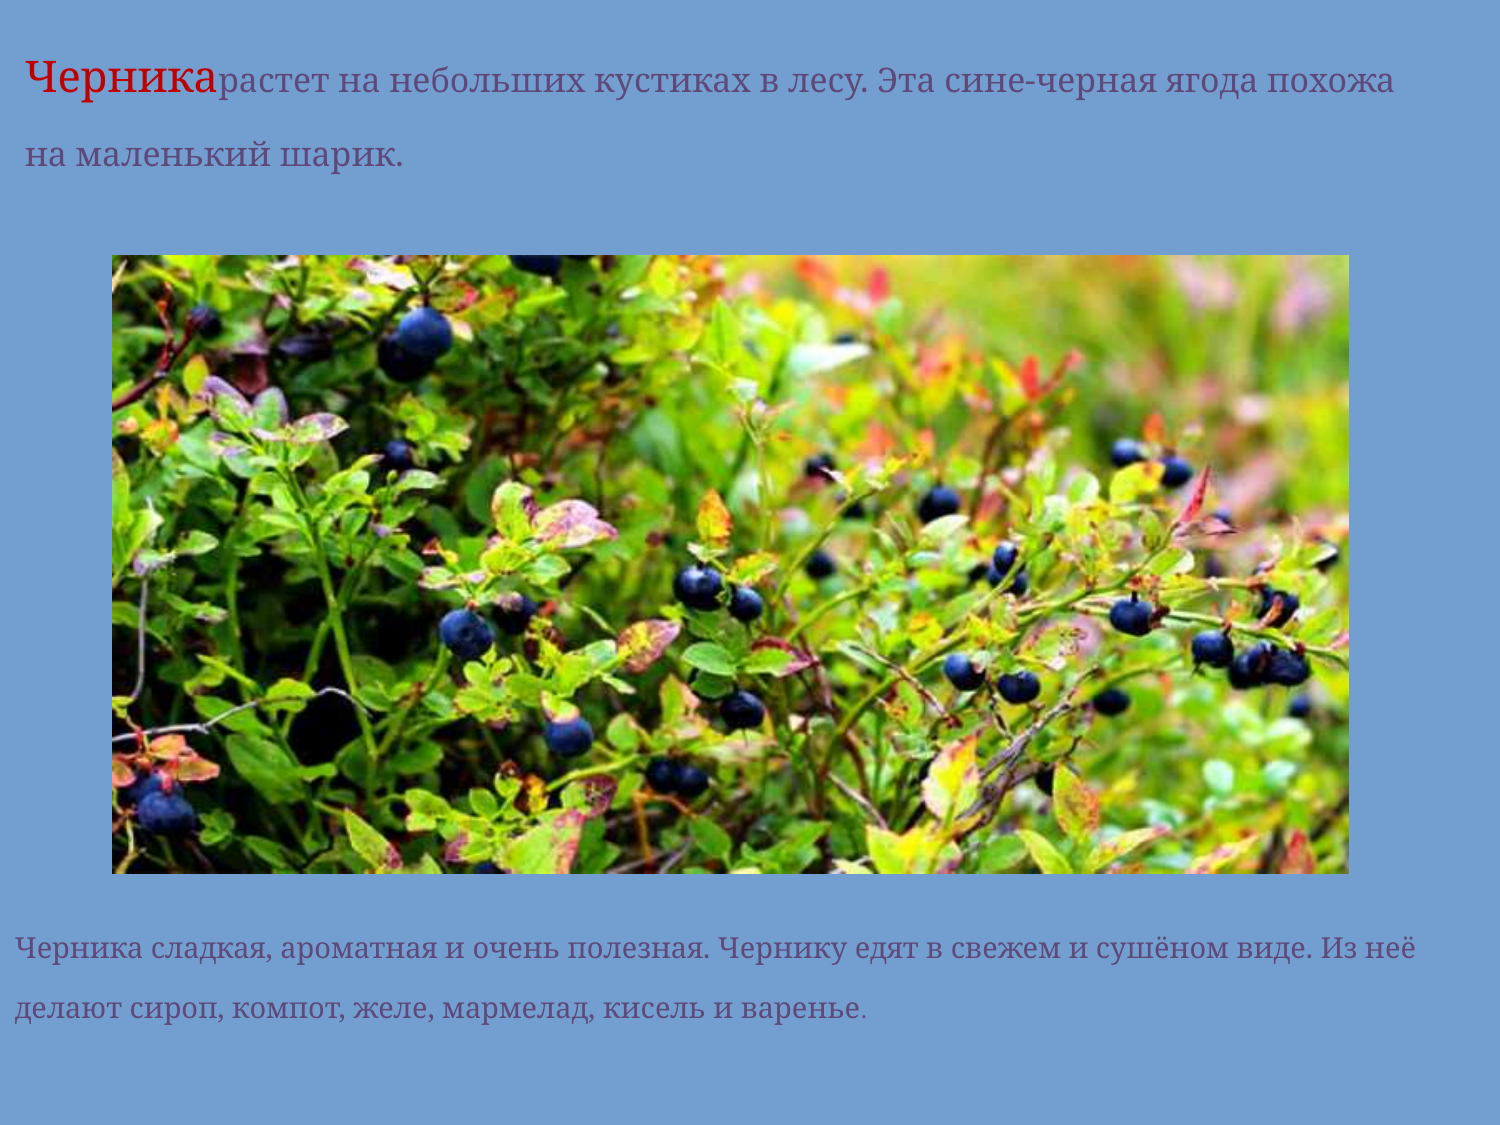

Черникарастет на небольших кустиках в лесу. Эта сине-черная ягода похожа на маленький шарик.
Черника сладкая, ароматная и очень полезная. Чернику едят в свежем и сушёном виде. Из неё делают сироп, компот, желе, мармелад, кисель и варенье.